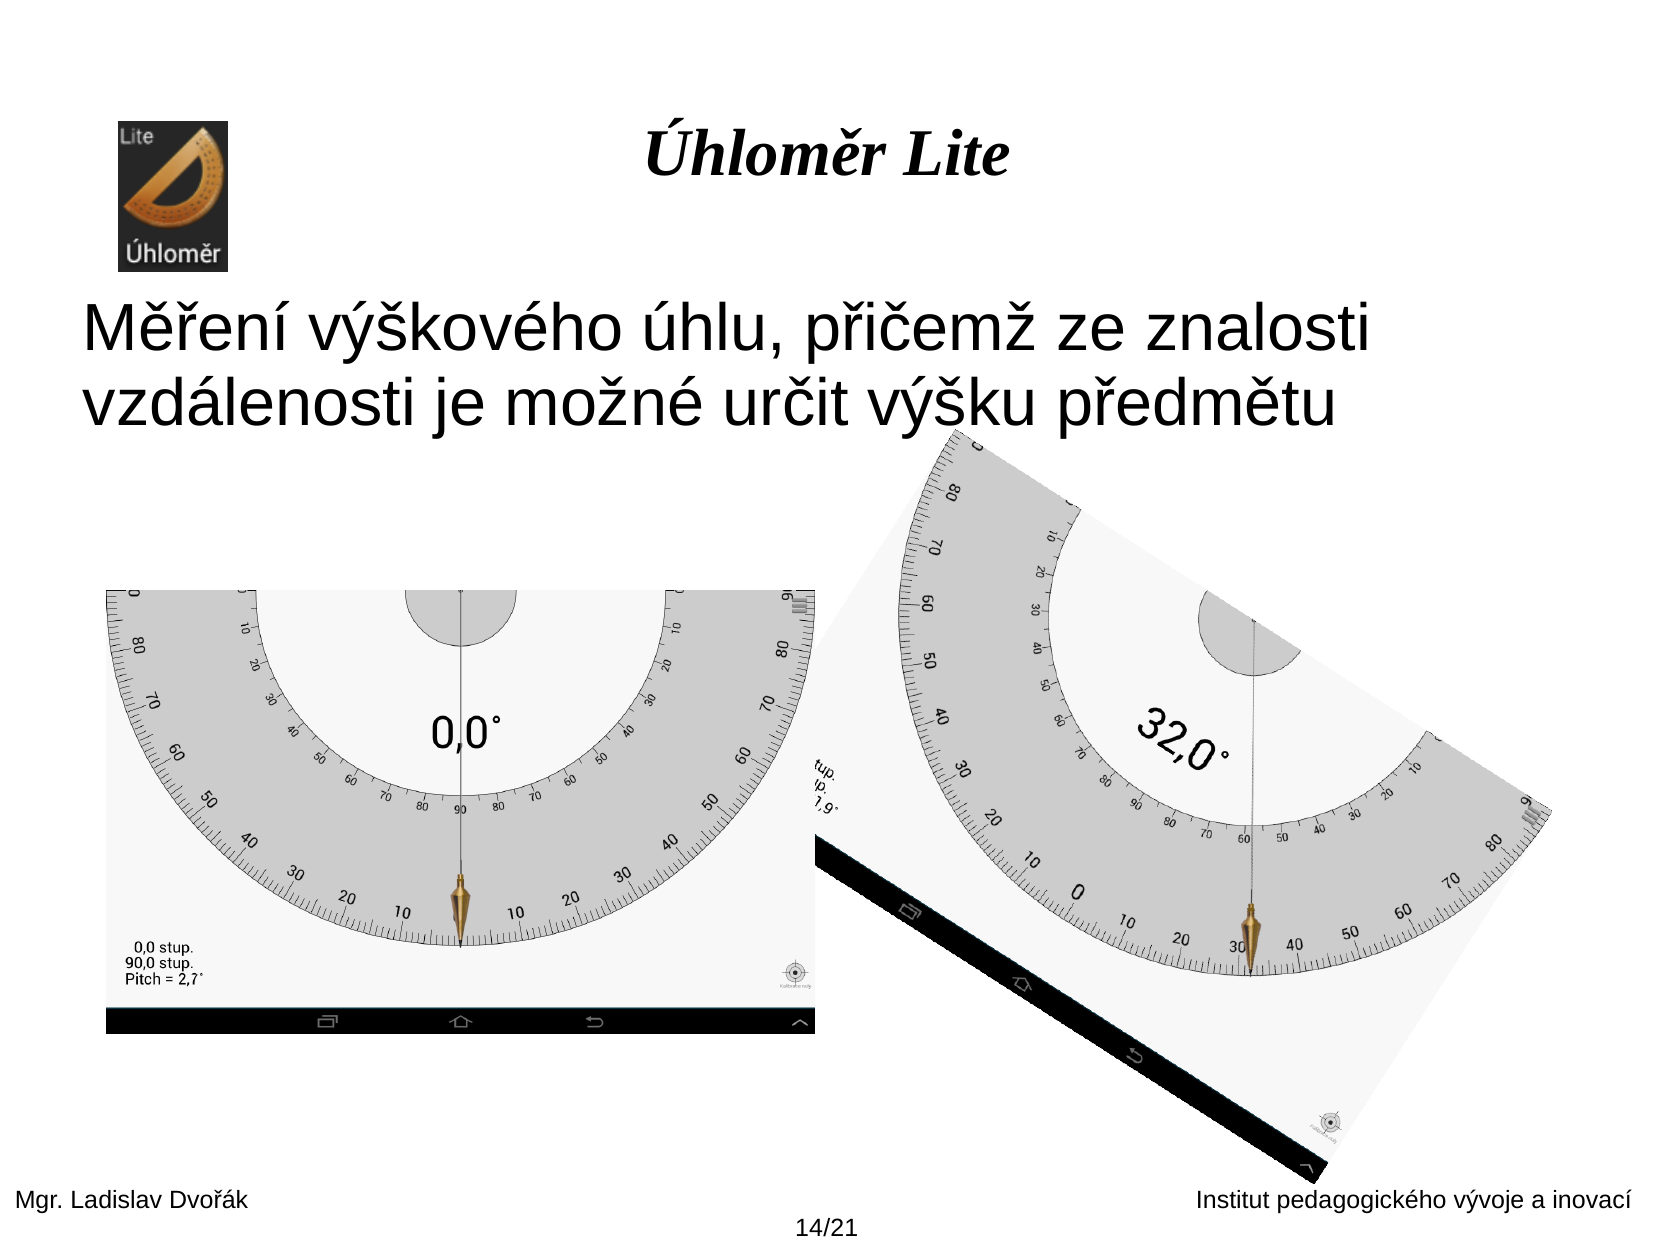

# Úhloměr Lite
Měření výškového úhlu, přičemž ze znalosti vzdálenosti je možné určit výšku předmětu
Mgr. Ladislav Dvořák													Institut pedagogického vývoje a inovací